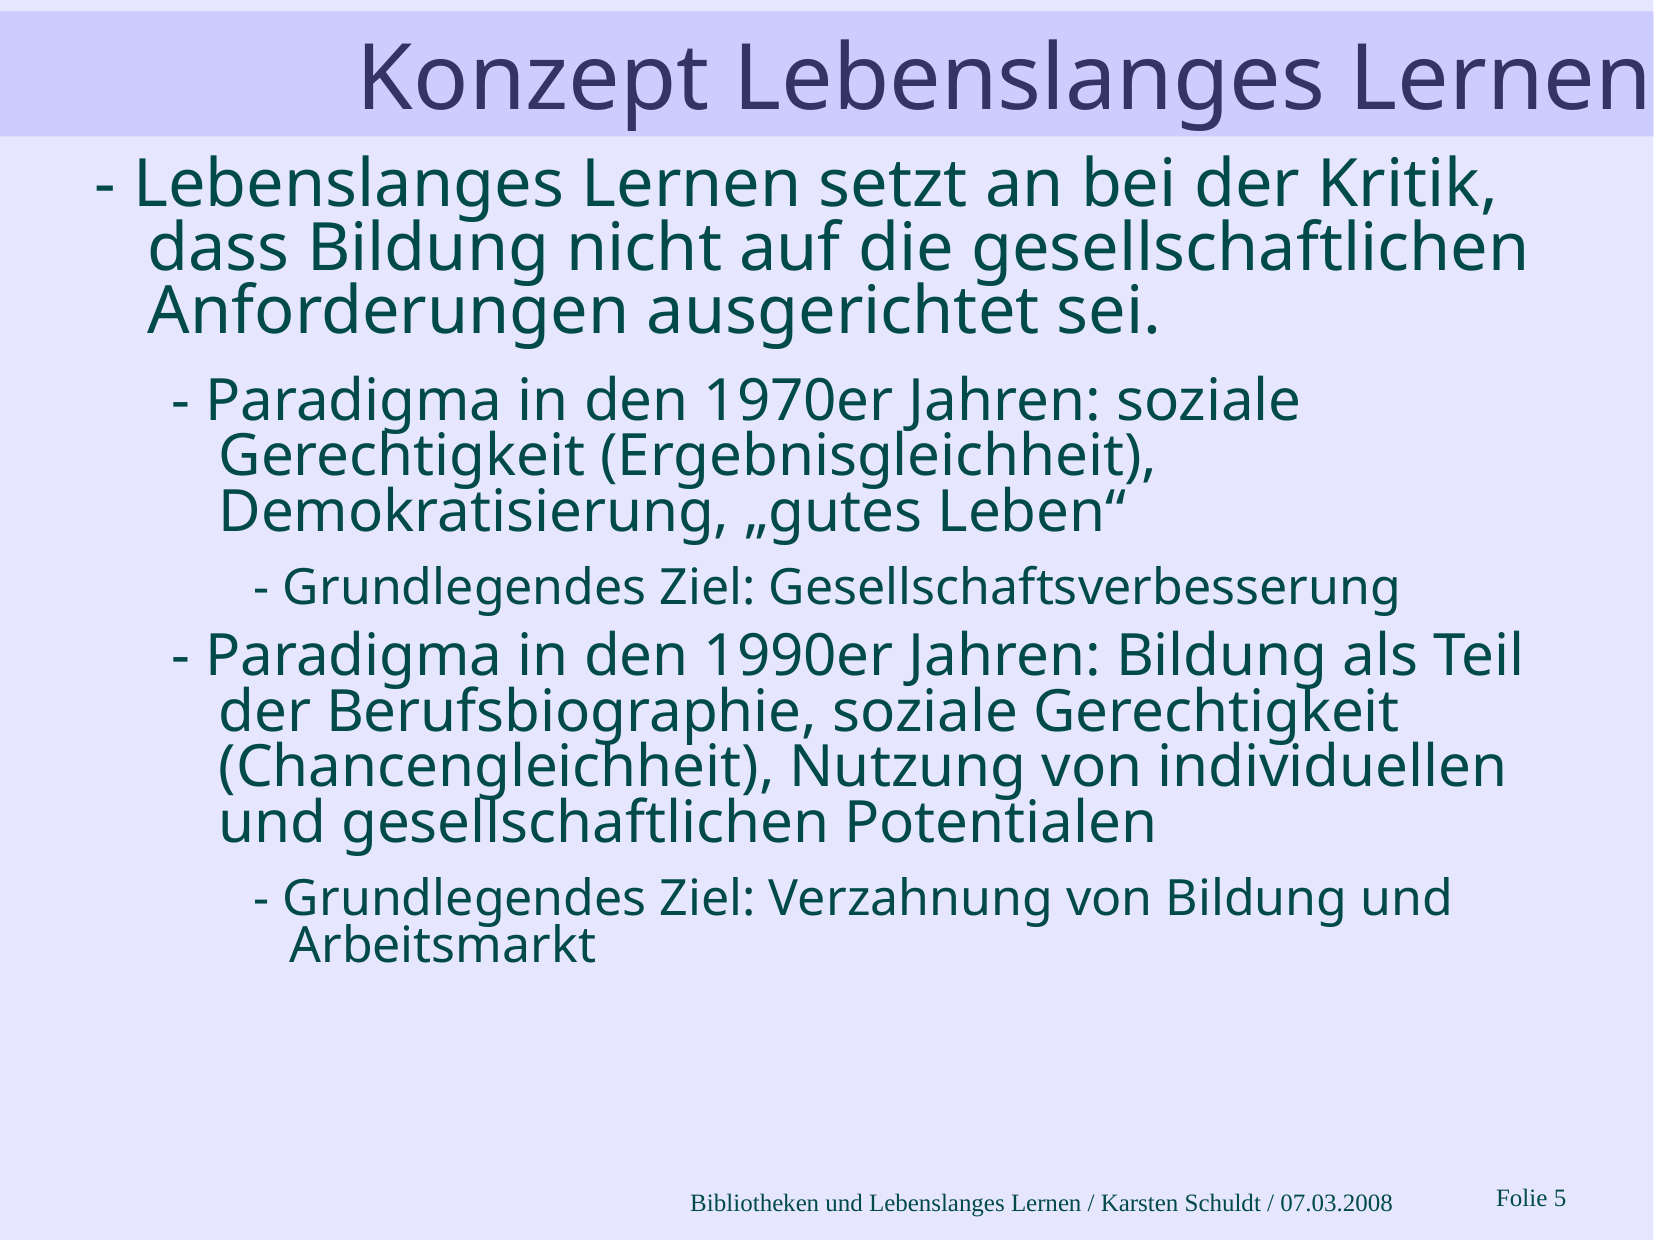

# Konzept Lebenslanges Lernen
- Lebenslanges Lernen setzt an bei der Kritik, dass Bildung nicht auf die gesellschaftlichen Anforderungen ausgerichtet sei.
- Paradigma in den 1970er Jahren: soziale Gerechtigkeit (Ergebnisgleichheit), Demokratisierung, „gutes Leben“
- Grundlegendes Ziel: Gesellschaftsverbesserung
- Paradigma in den 1990er Jahren: Bildung als Teil der Berufsbiographie, soziale Gerechtigkeit (Chancengleichheit), Nutzung von individuellen und gesellschaftlichen Potentialen
- Grundlegendes Ziel: Verzahnung von Bildung und Arbeitsmarkt
5
Bibliotheken und Lebenslanges Lernen / Karsten Schuldt / 07.03.2008